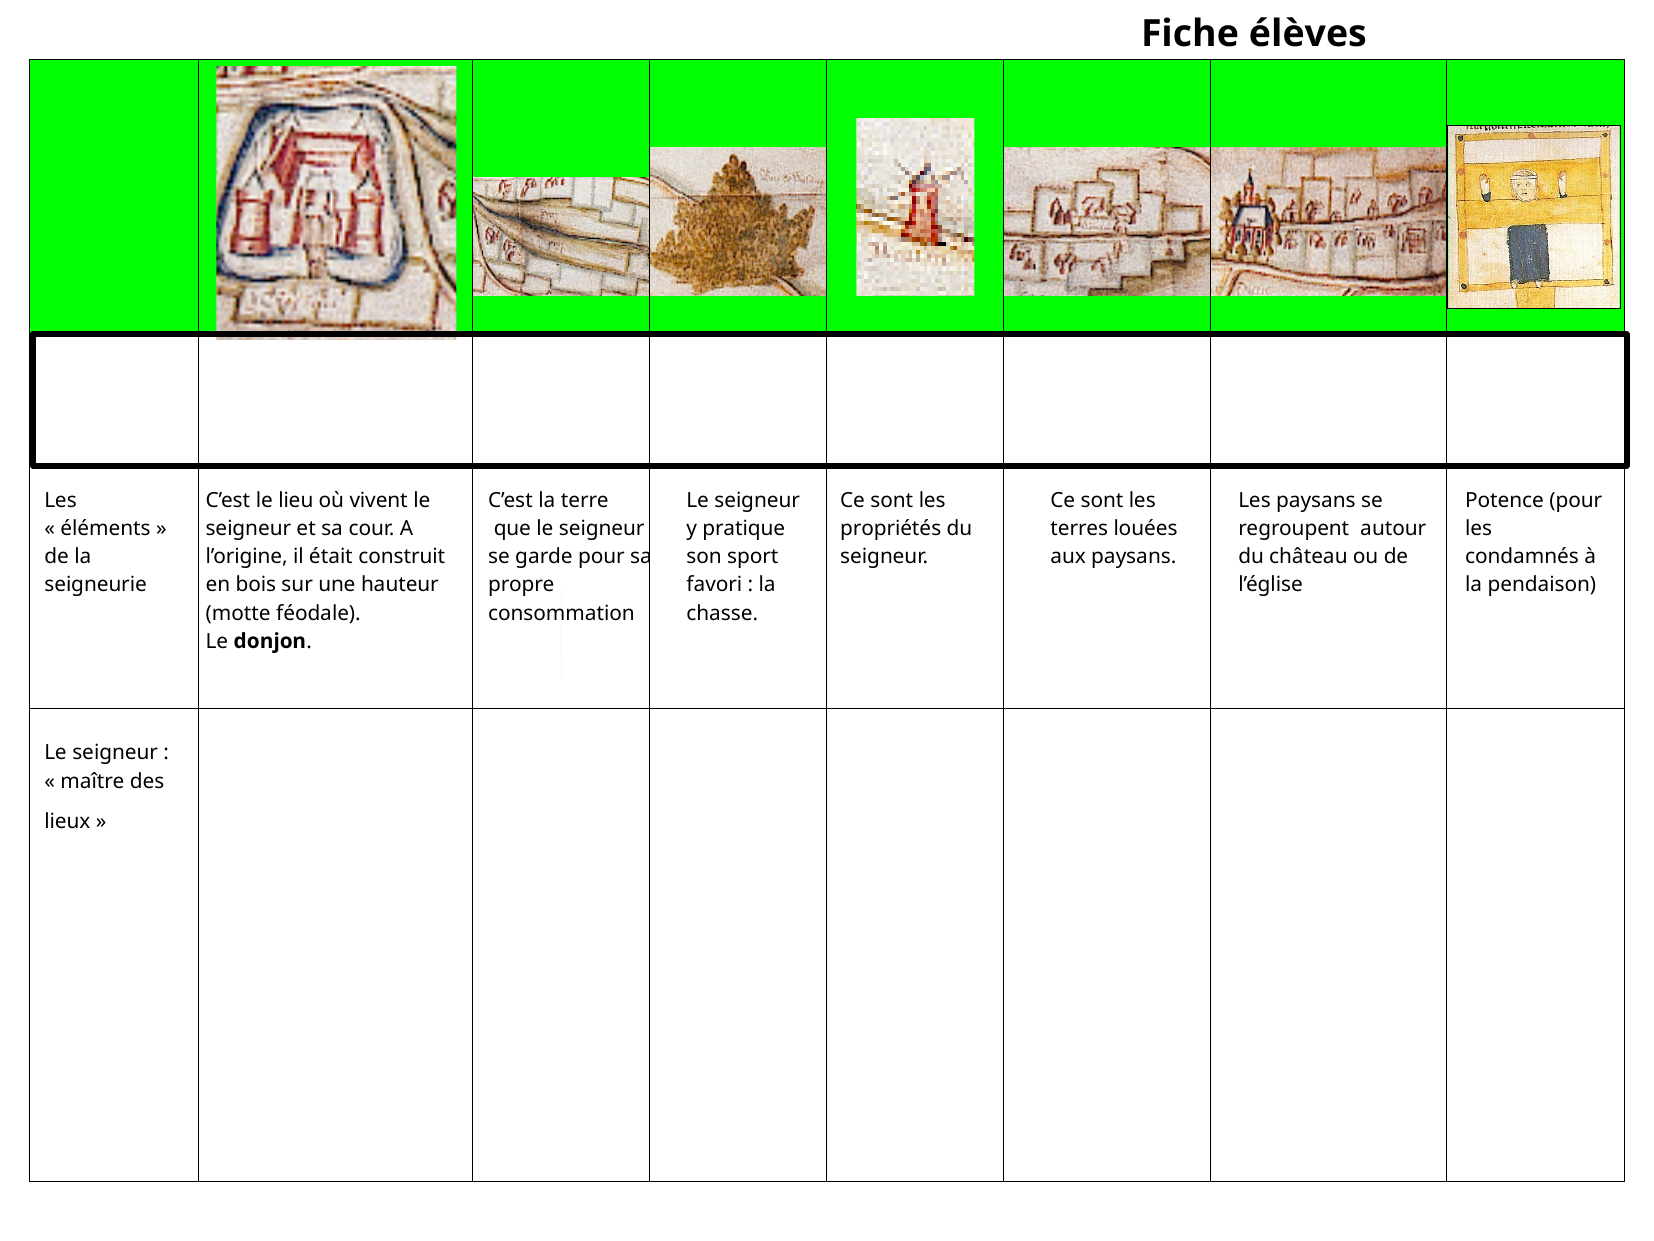

Fiche élèves
| | | | | | | | |
| --- | --- | --- | --- | --- | --- | --- | --- |
| Les « éléments » de la seigneurie | C’est le lieu où vivent le seigneur et sa cour. A l’origine, il était construit en bois sur une hauteur (motte féodale). Le donjon. | C’est la terre que le seigneur se garde pour sa propre consommation | Le seigneur y pratique son sport favori : la chasse. | Ce sont les propriétés du seigneur. | Ce sont les terres louées aux paysans. | Les paysans se regroupent autour du château ou de l’église | Potence (pour les condamnés à la pendaison) |
| Le seigneur : « maître des lieux » | | | | | | | |